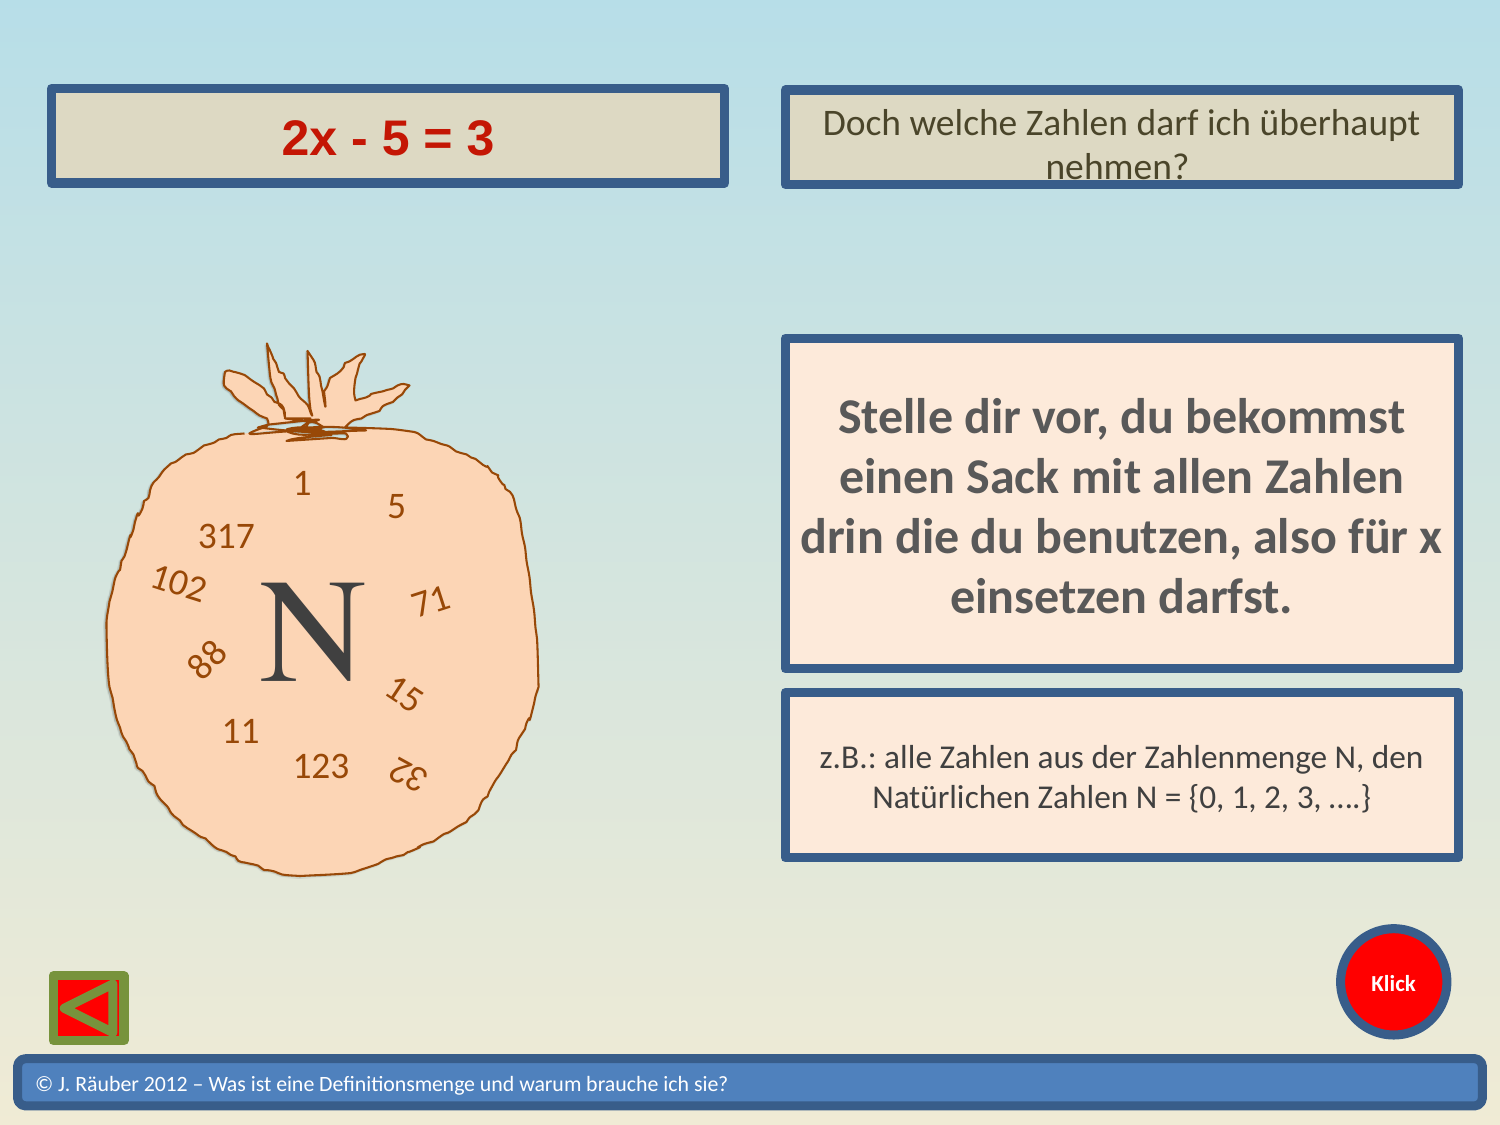

2x - 5 = 3
Doch welche Zahlen darf ich überhaupt nehmen?
Stelle dir vor, du bekommst einen Sack mit allen Zahlen drin die du benutzen, also für x einsetzen darfst.
1
5
N
317
102
71
88
15
z.B.: alle Zahlen aus der Zahlenmenge N, den Natürlichen Zahlen N = {0, 1, 2, 3, ….}
11
123
32
Klick
© J. Räuber 2012 – Was ist eine Definitionsmenge und warum brauche ich sie?